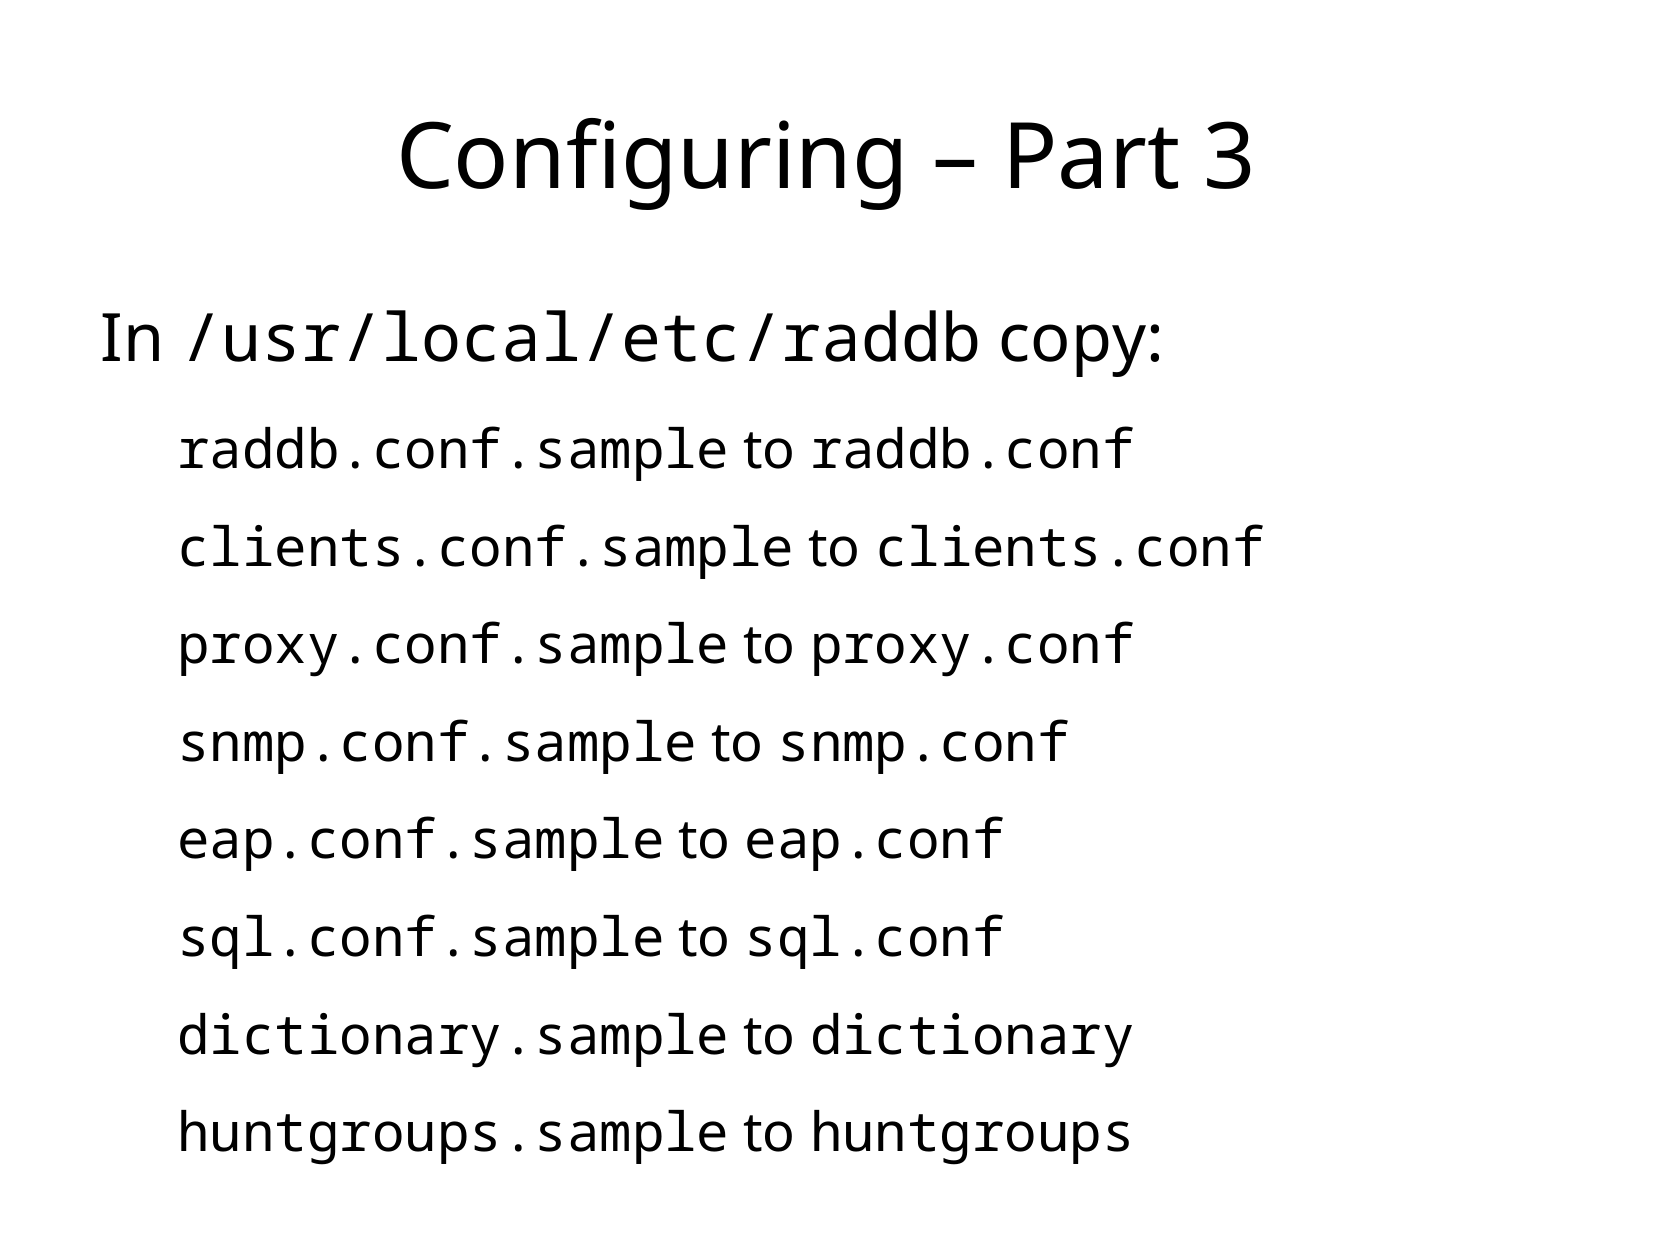

# Configuring – Part 3
In /usr/local/etc/raddb copy:
raddb.conf.sample to raddb.conf
clients.conf.sample to clients.conf
proxy.conf.sample to proxy.conf
snmp.conf.sample to snmp.conf
eap.conf.sample to eap.conf
sql.conf.sample to sql.conf
dictionary.sample to dictionary
huntgroups.sample to huntgroups